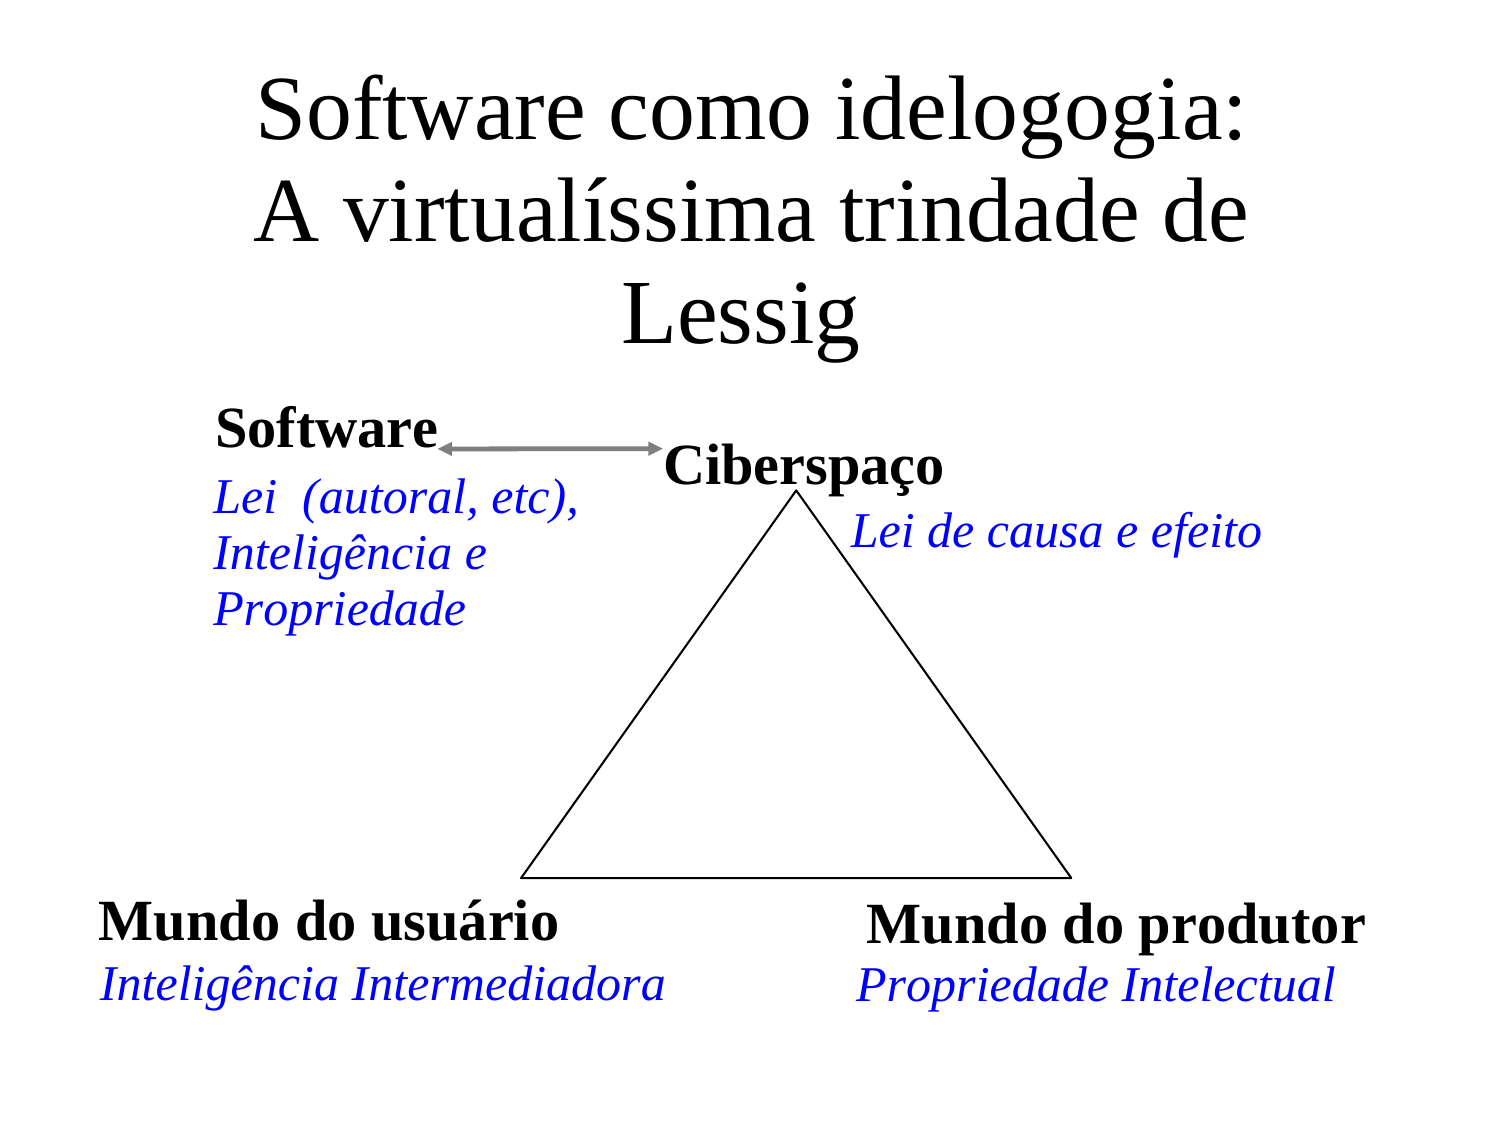

# Software como idelogogia: A virtualíssima trindade de Lessig
Software
Ciberspaço
Lei (autoral, etc), Inteligência e Propriedade
Lei de causa e efeito
Codifica
Mundo do usuário
Mundo do produtor
Inteligência Intermediadora
Propriedade Intelectual